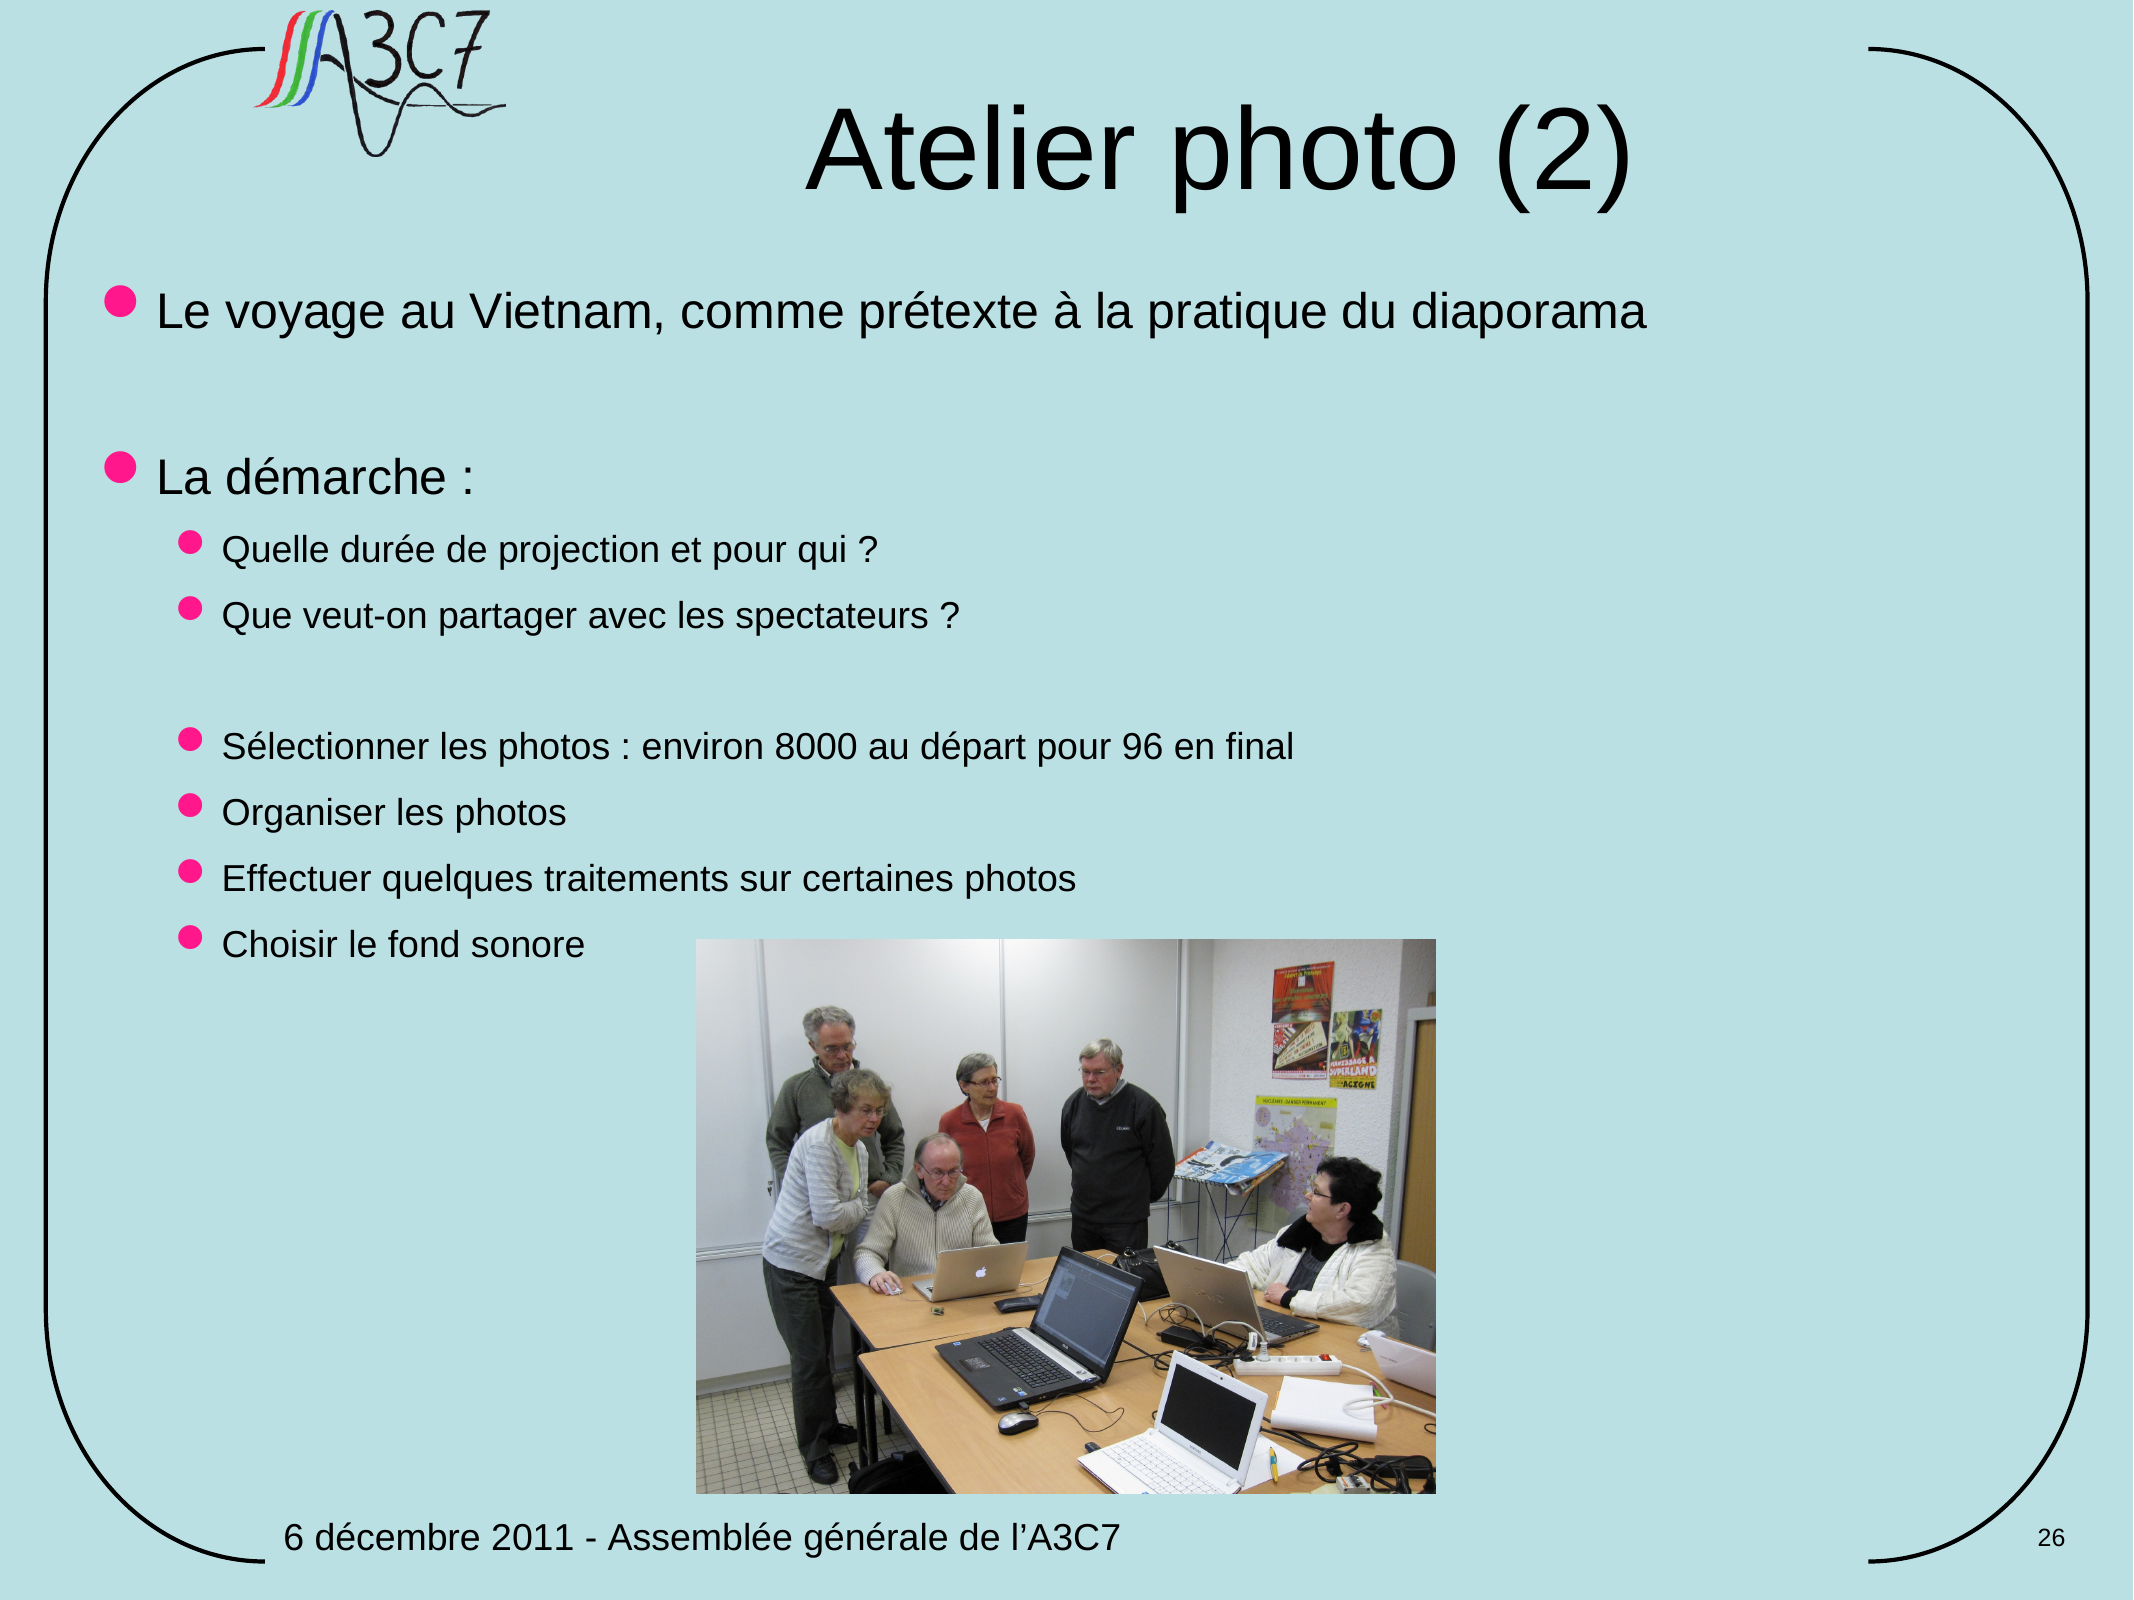

# Atelier photo (2)
Le voyage au Vietnam, comme prétexte à la pratique du diaporama
La démarche :
Quelle durée de projection et pour qui ?
Que veut-on partager avec les spectateurs ?
Sélectionner les photos : environ 8000 au départ pour 96 en final
Organiser les photos
Effectuer quelques traitements sur certaines photos
Choisir le fond sonore
6 décembre 2011 - Assemblée générale de l’A3C7
26